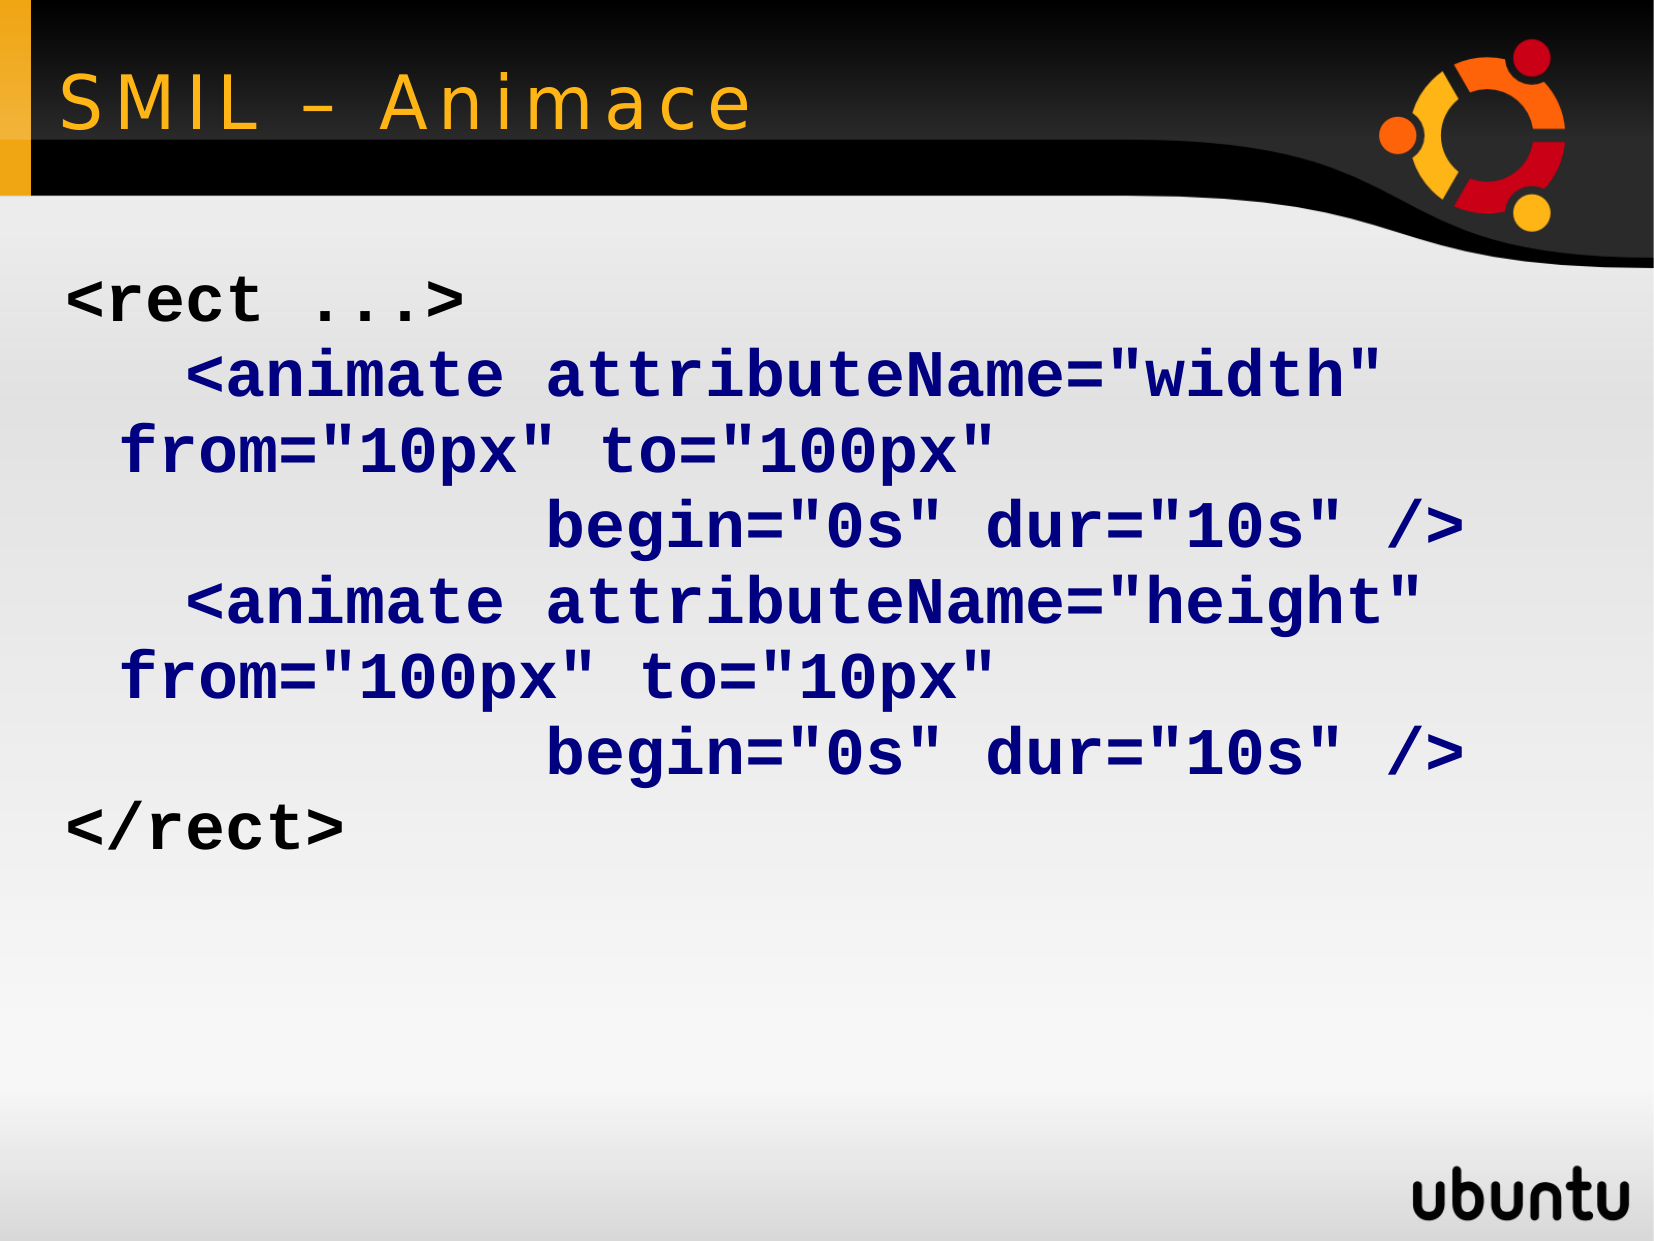

# SMIL – Animace
<rect ...>
 <animate attributeName="width" from="10px" to="100px"
 begin="0s" dur="10s" />
 <animate attributeName="height" from="100px" to="10px"
 begin="0s" dur="10s" />
</rect>